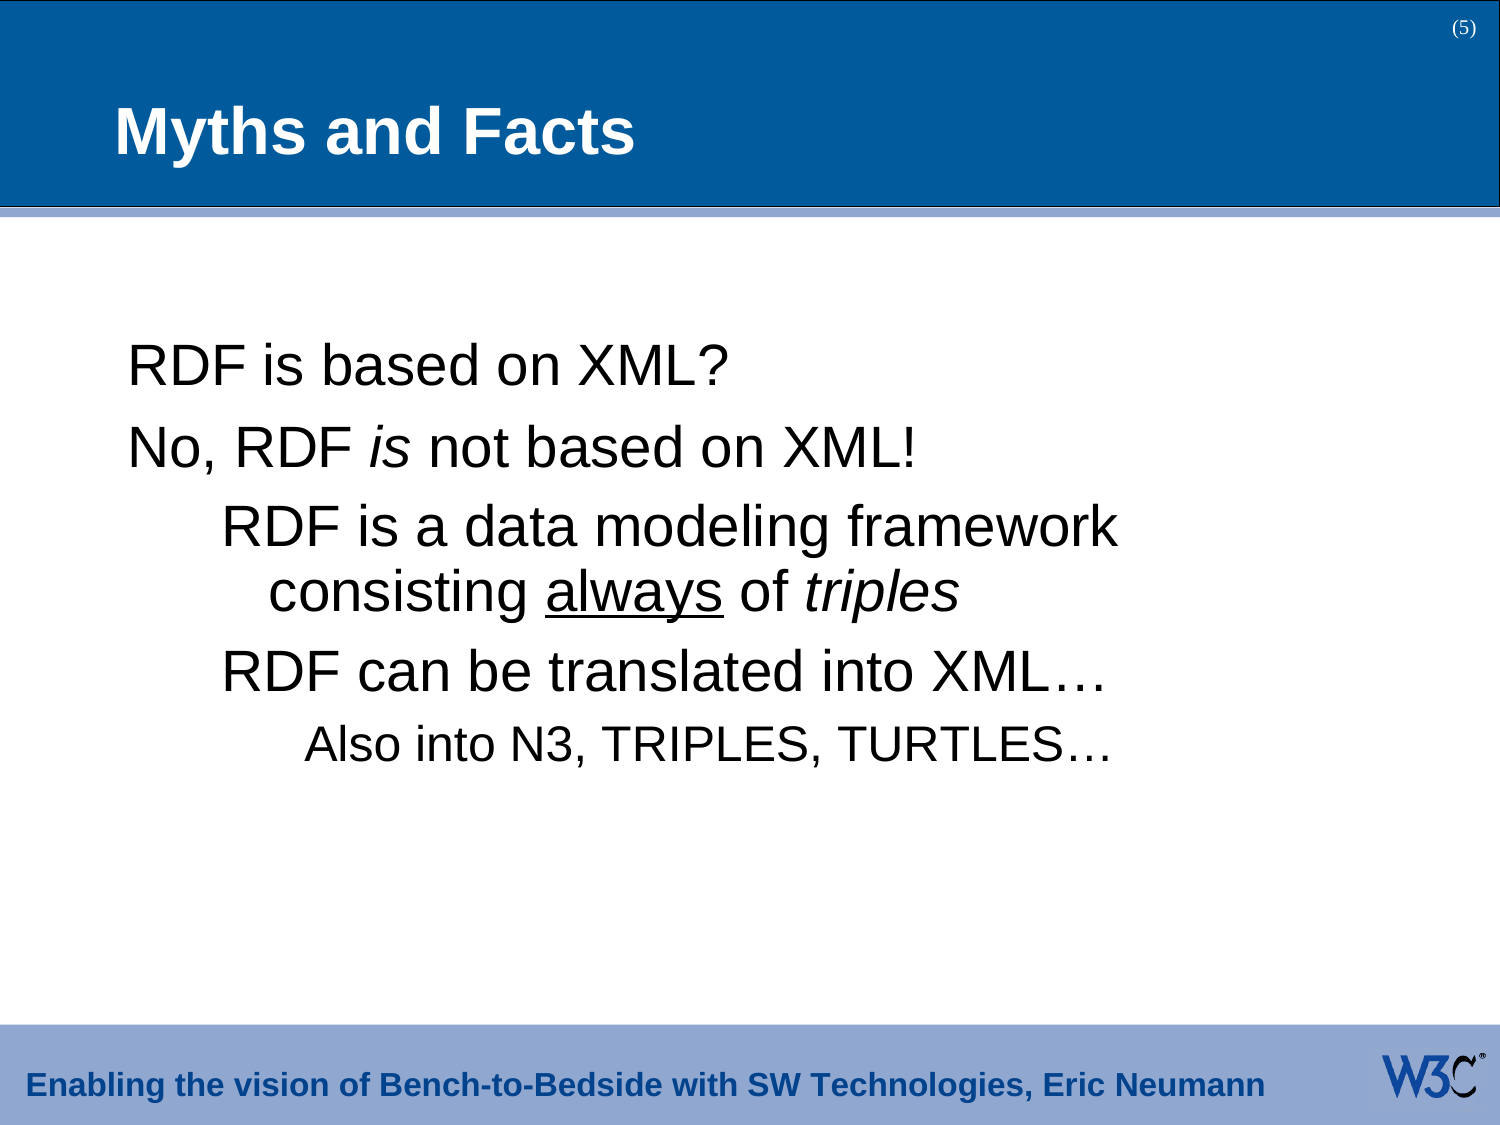

# Myths and Facts
RDF is based on XML?
No, RDF is not based on XML!
RDF is a data modeling framework consisting always of triples
RDF can be translated into XML…
Also into N3, TRIPLES, TURTLES…